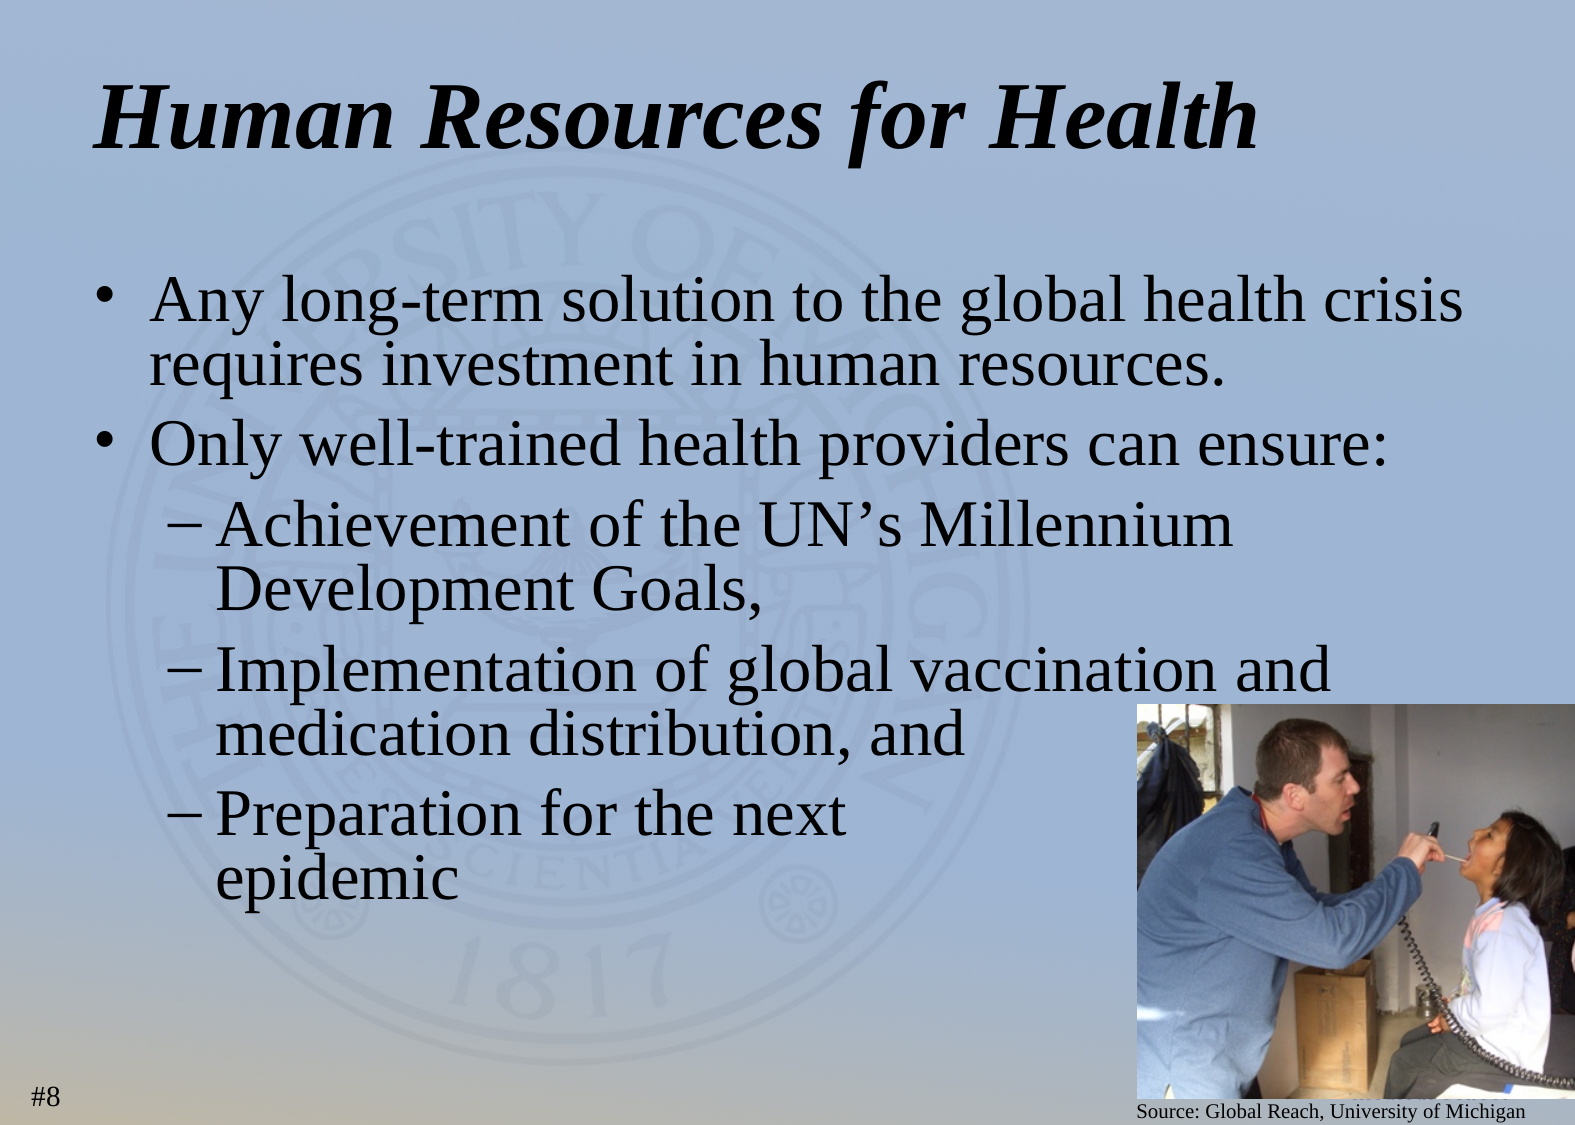

# Human Resources for Health
Any long-term solution to the global health crisis requires investment in human resources.
Only well-trained health providers can ensure:
Achievement of the UN’s Millennium Development Goals,
Implementation of global vaccination and medication distribution, and
Preparation for the next epidemic
Source: Global Reach, University of Michigan